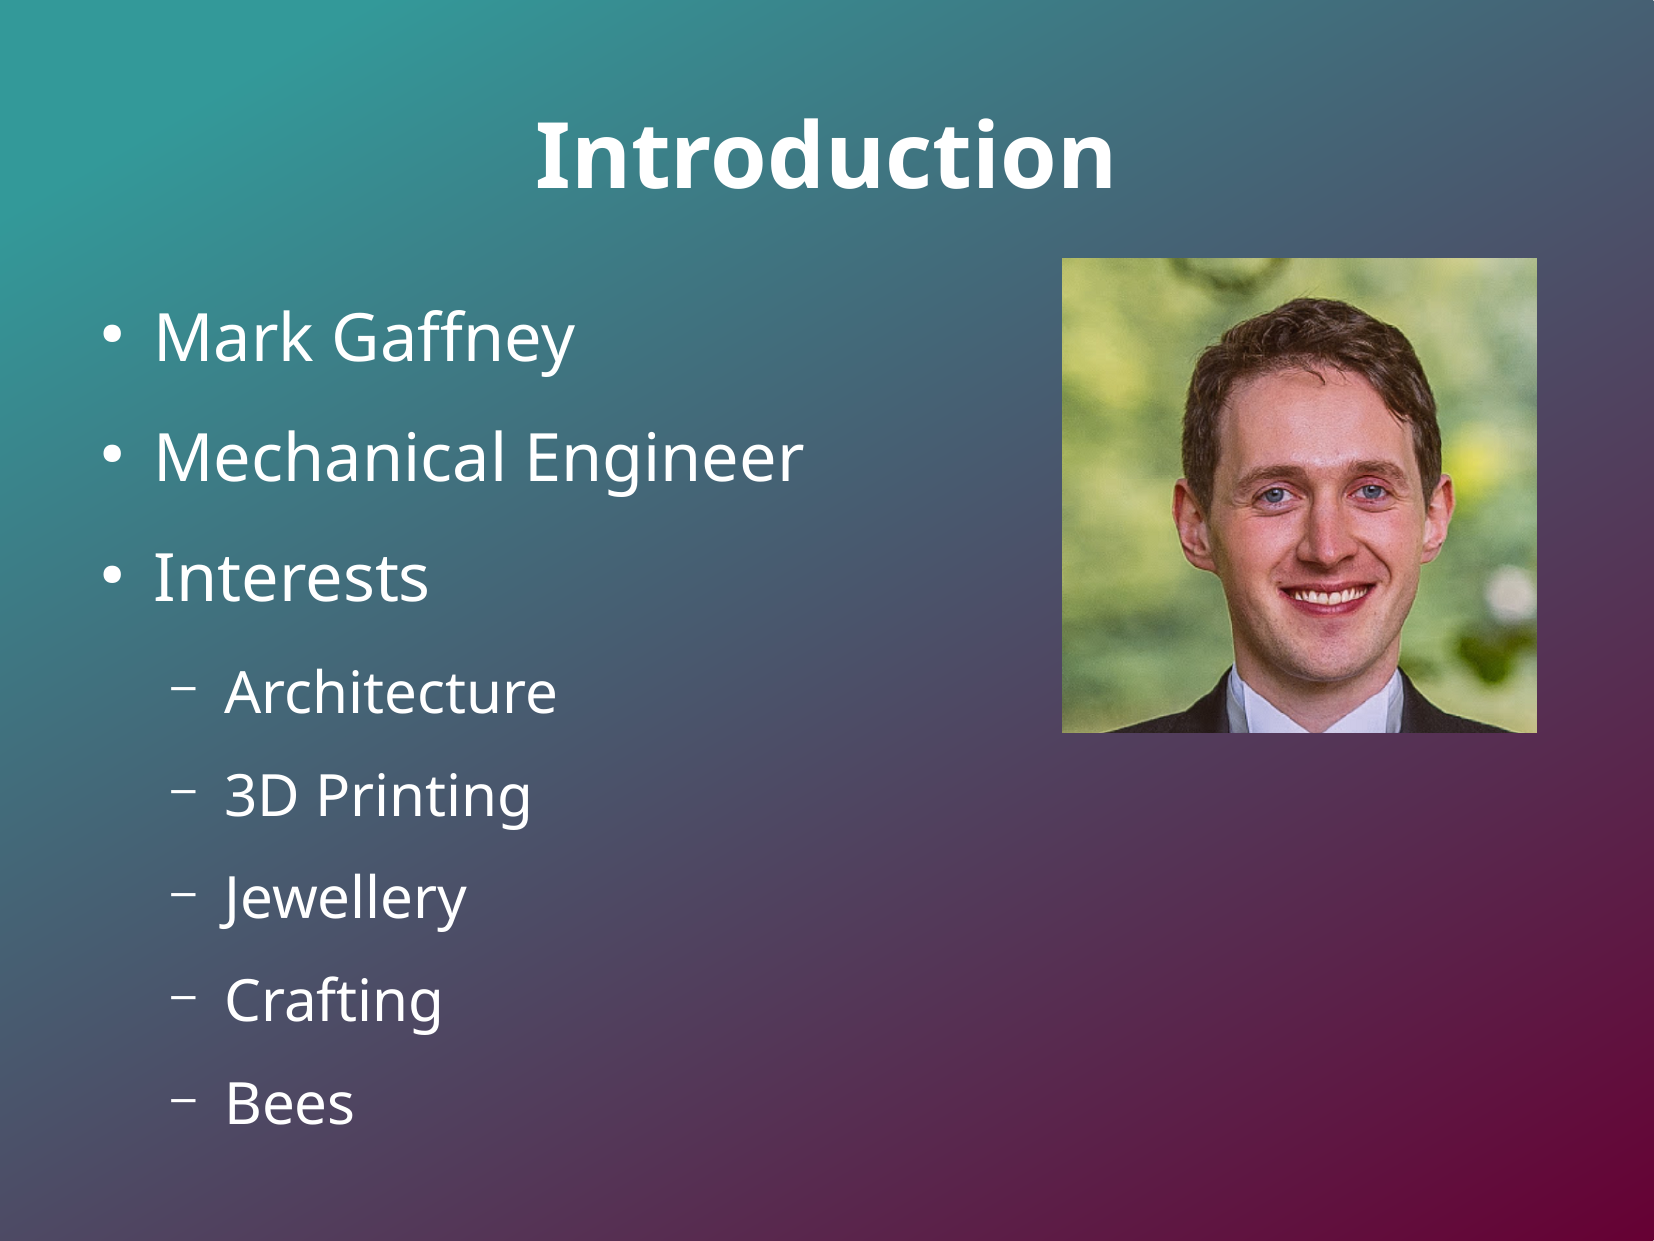

# Introduction
Mark Gaffney
Mechanical Engineer
Interests
Architecture
3D Printing
Jewellery
Crafting
Bees